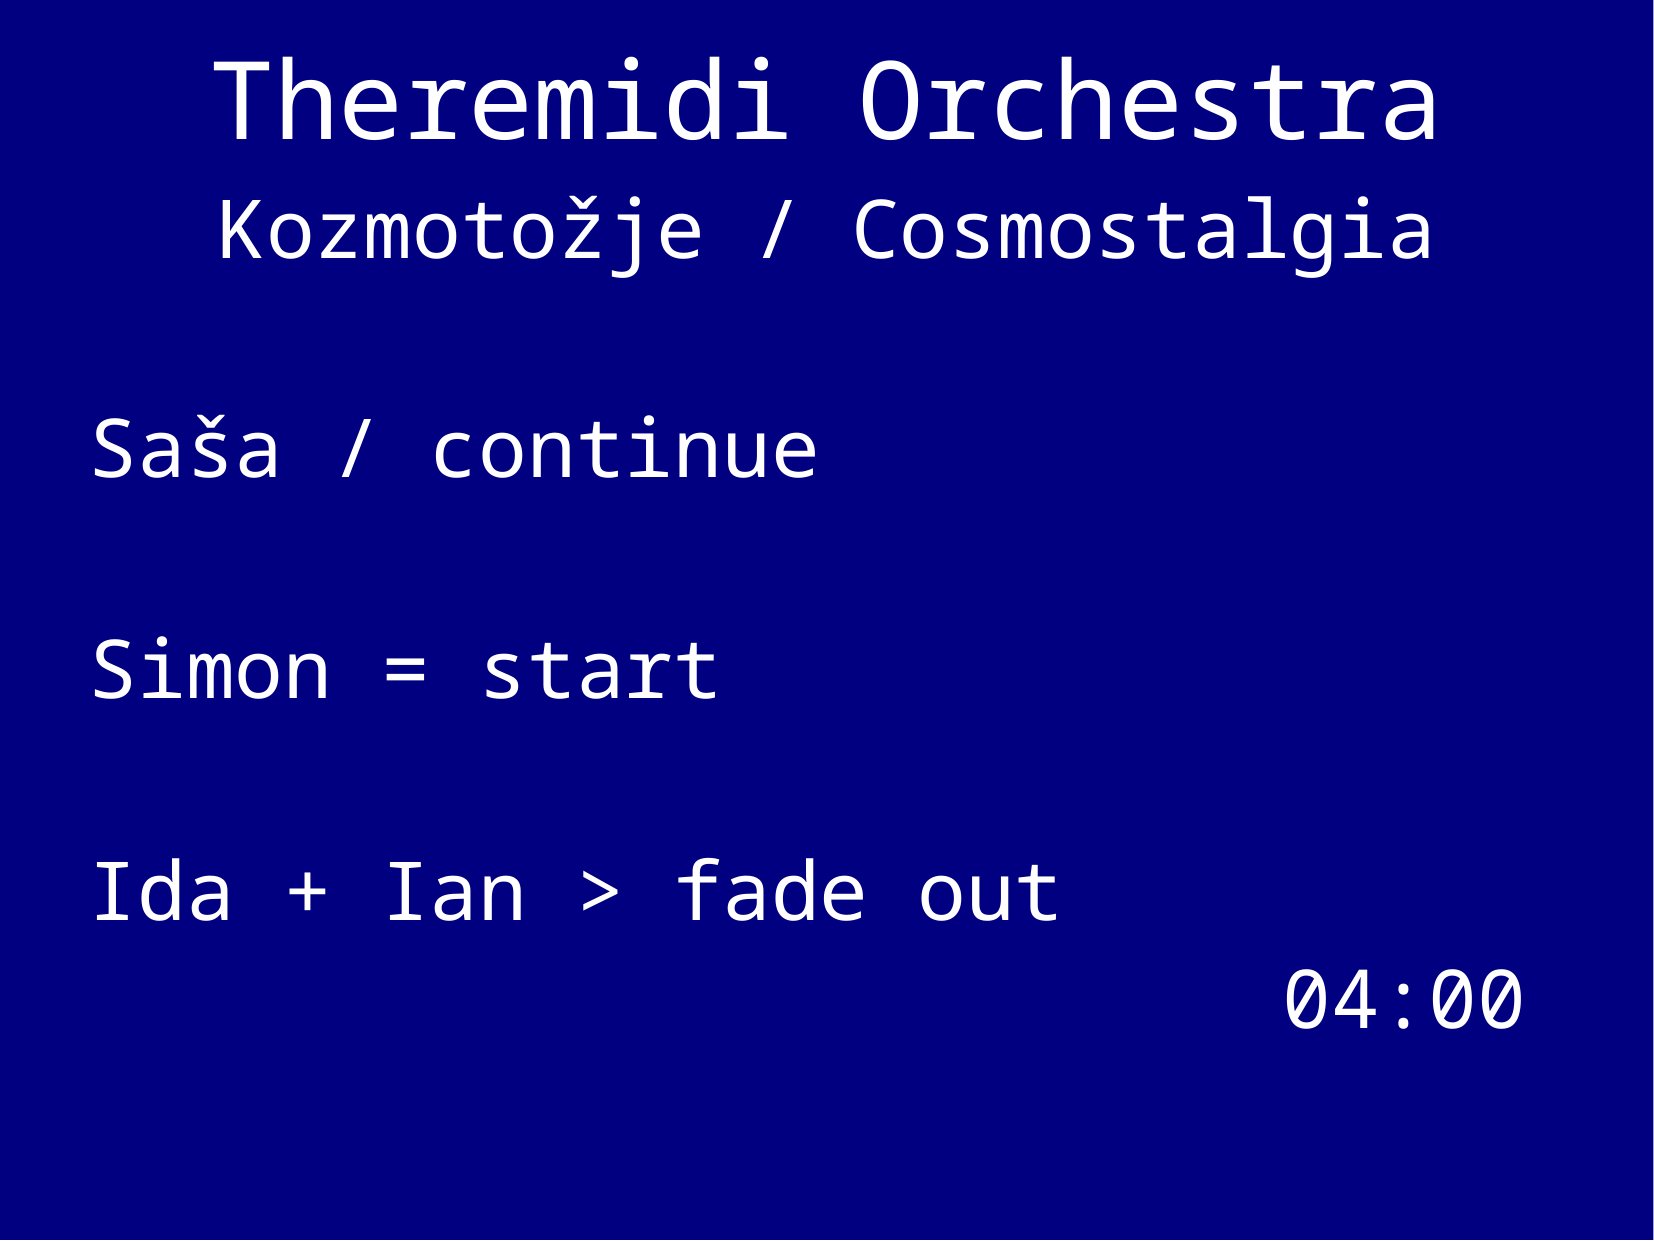

# Theremidi Orchestra Kozmotožje / Cosmostalgia
Saša / continue
Simon = start
Ida + Ian > fade out
04:00